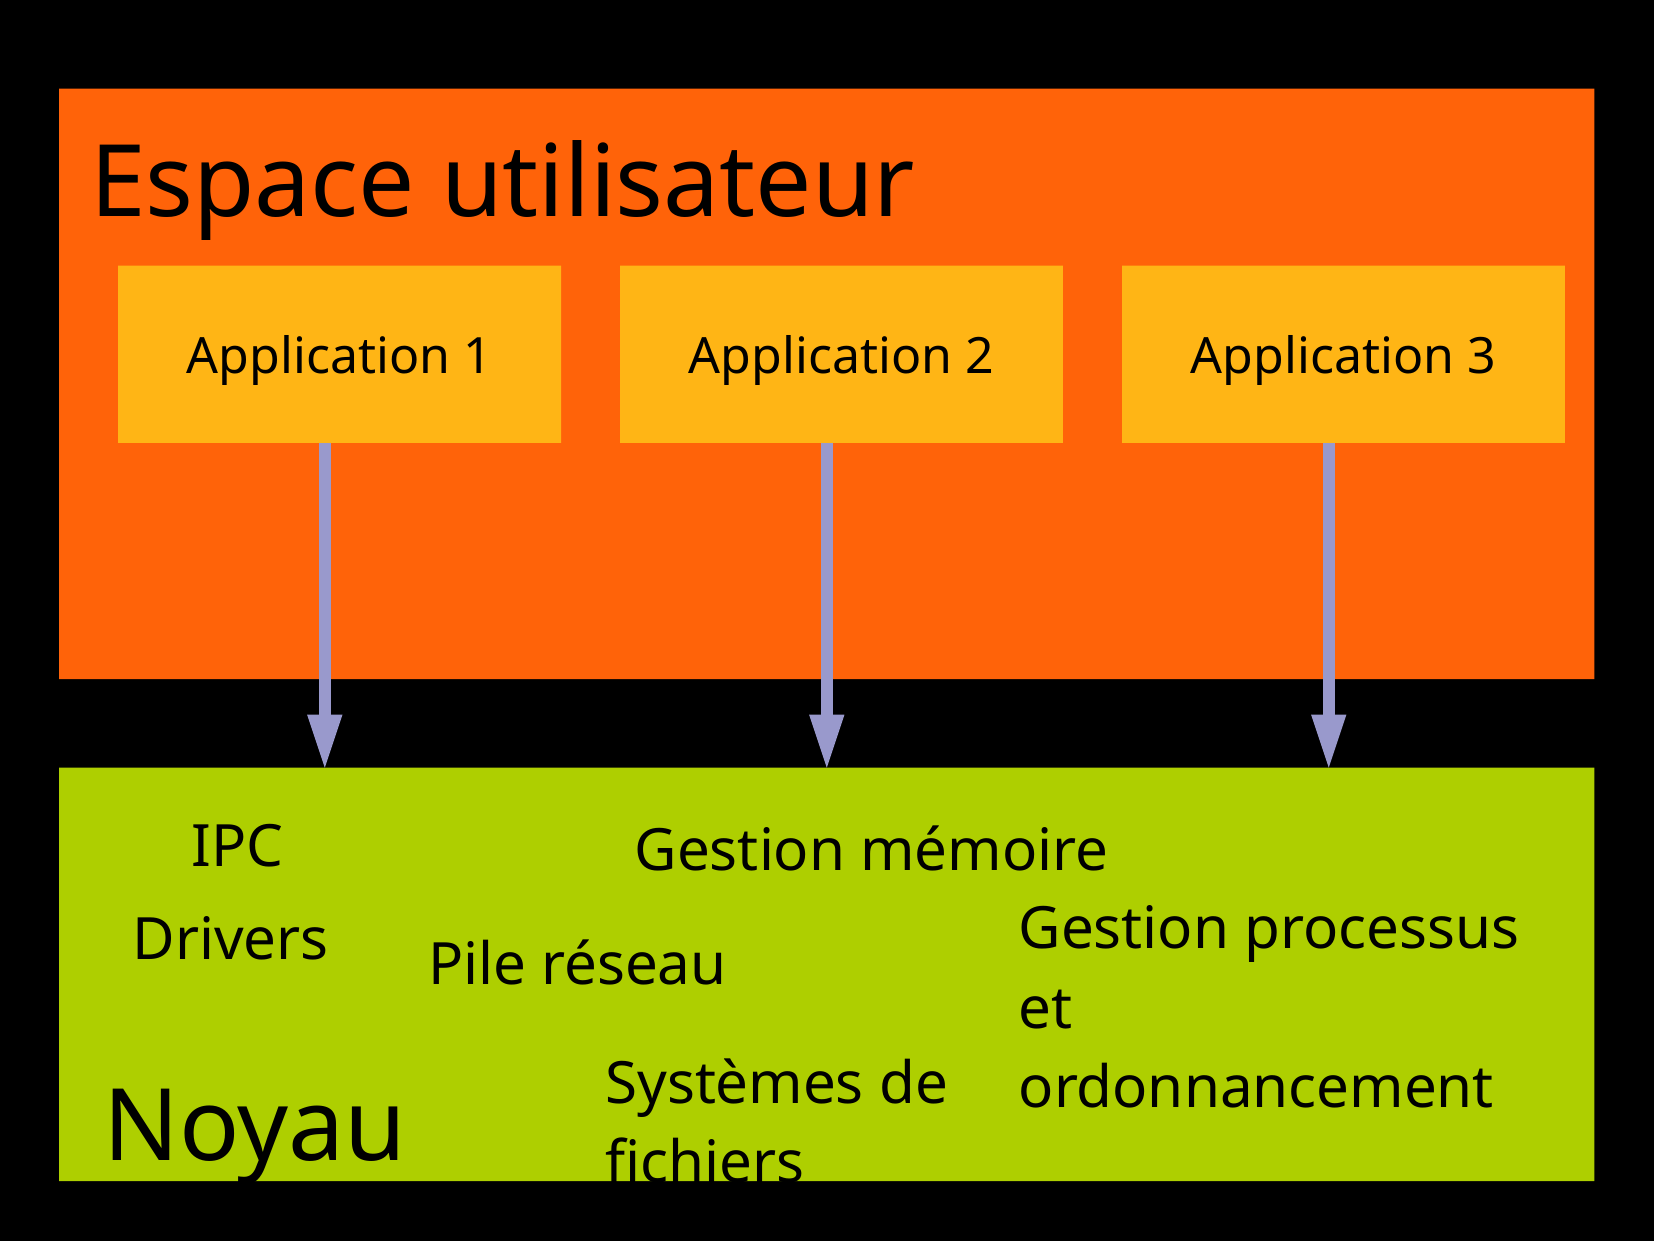

Espace utilisateur
Application 1
Application 2
Application 3
IPC
Gestion mémoire
Gestion processus et ordonnancement
Drivers
Pile réseau
Systèmes de fichiers
Noyau